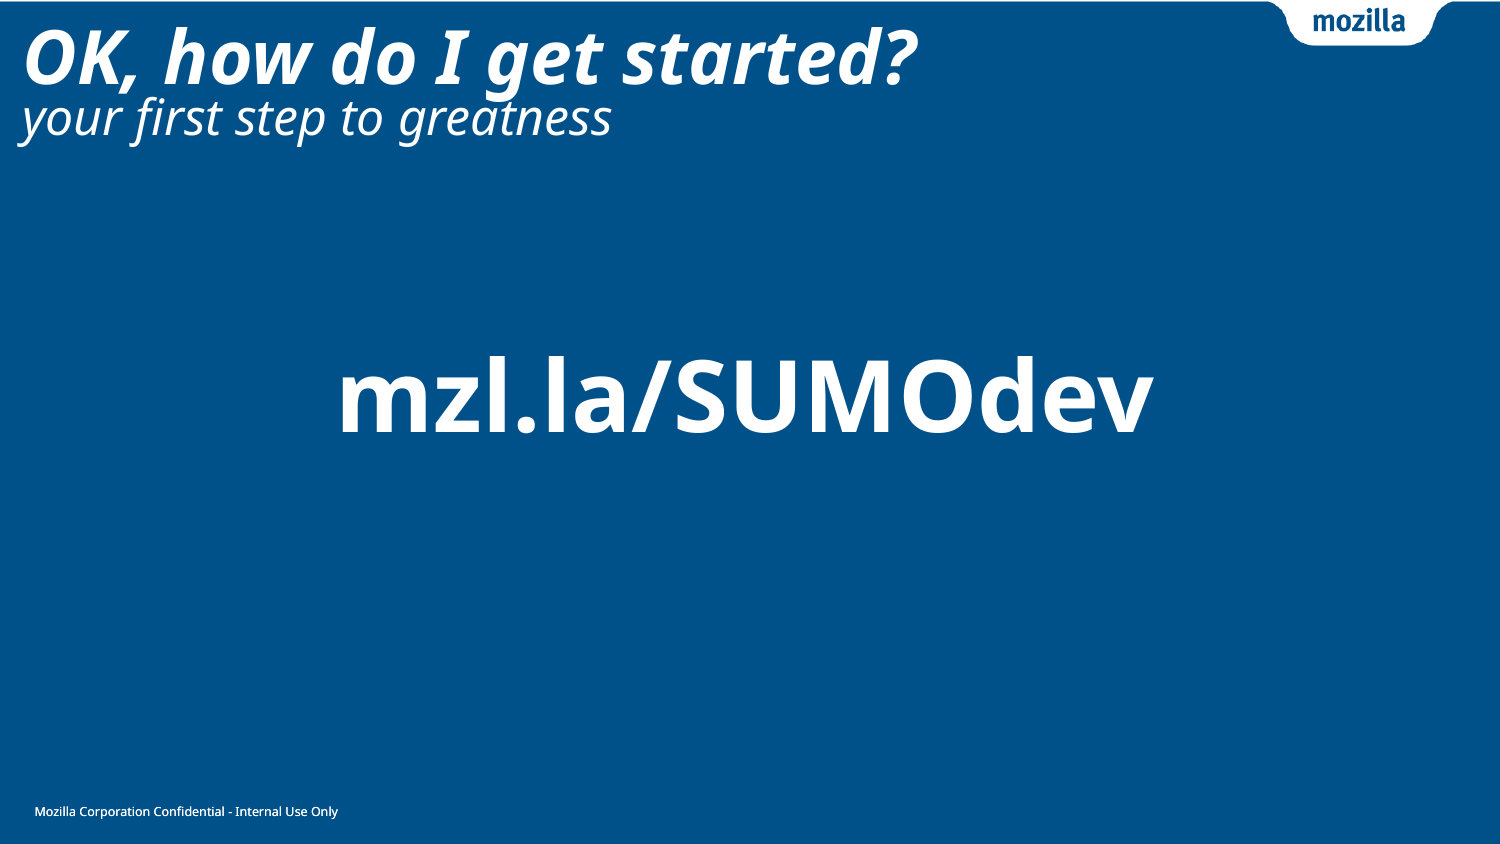

# OK, how do I get started?
your first step to greatness
mzl.la/SUMOdev